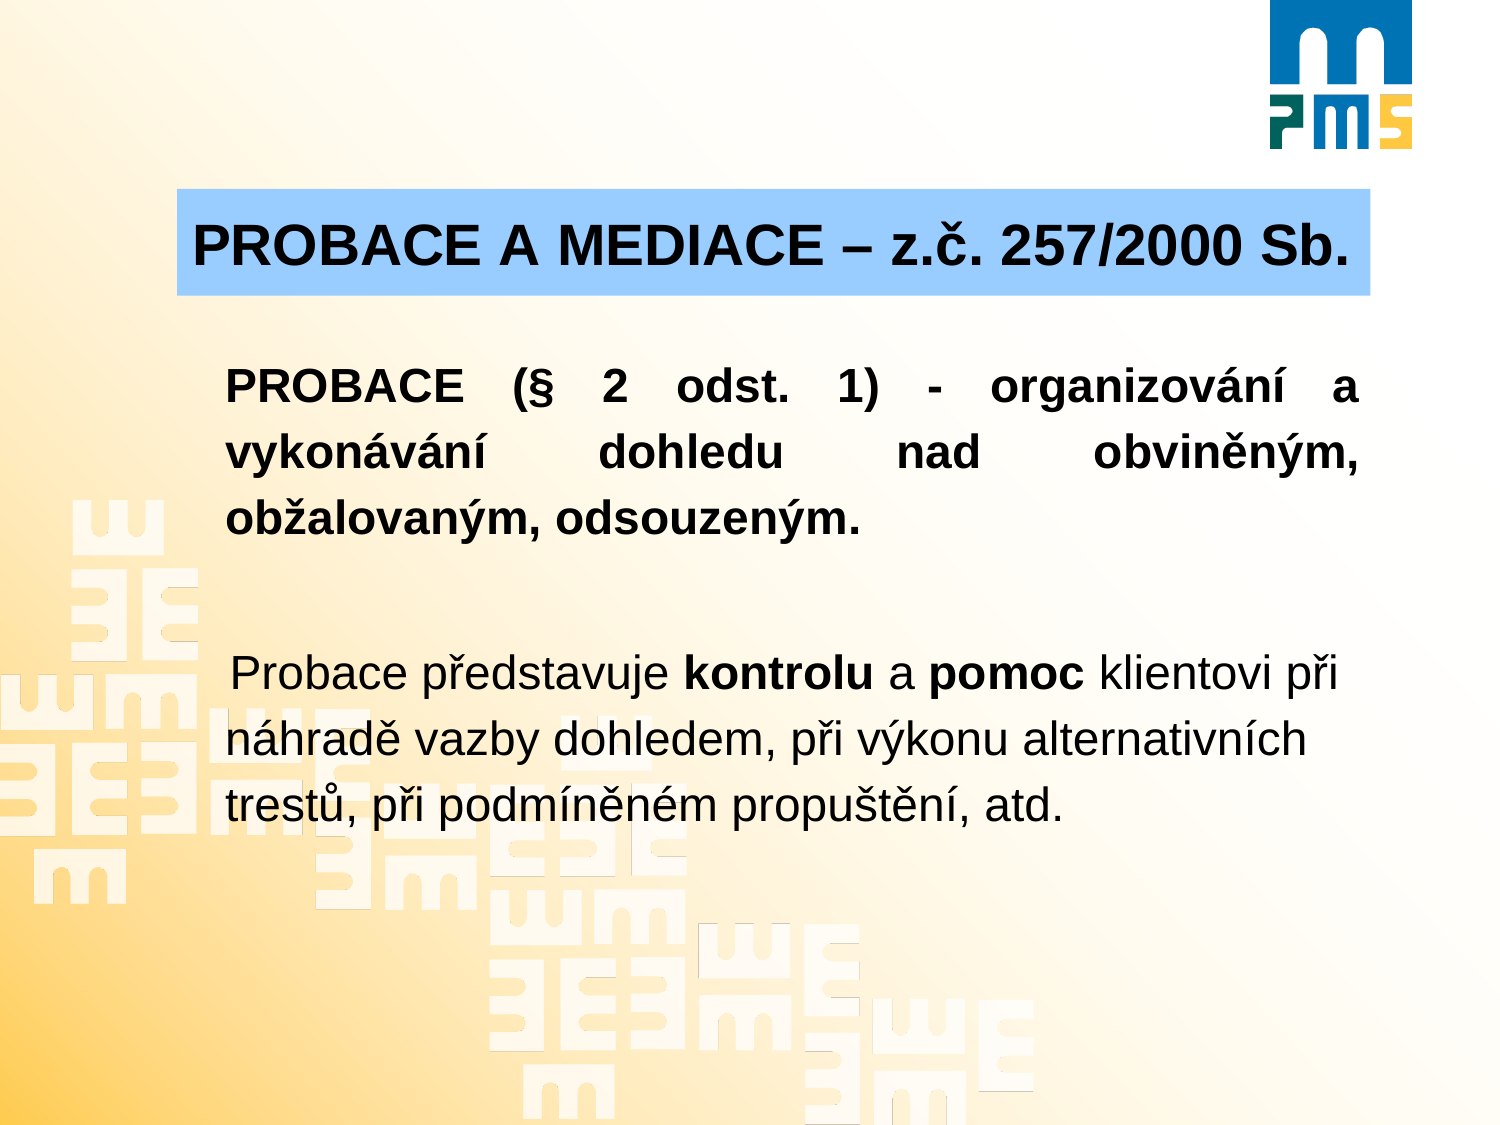

# PROBACE A MEDIACE – z.č. 257/2000 Sb.
PROBACE (§ 2 odst. 1) - organizování a vykonávání dohledu nad obviněným, obžalovaným, odsouzeným.
Probace představuje kontrolu a pomoc klientovi při náhradě vazby dohledem, při výkonu alternativních trestů, při podmíněném propuštění, atd.